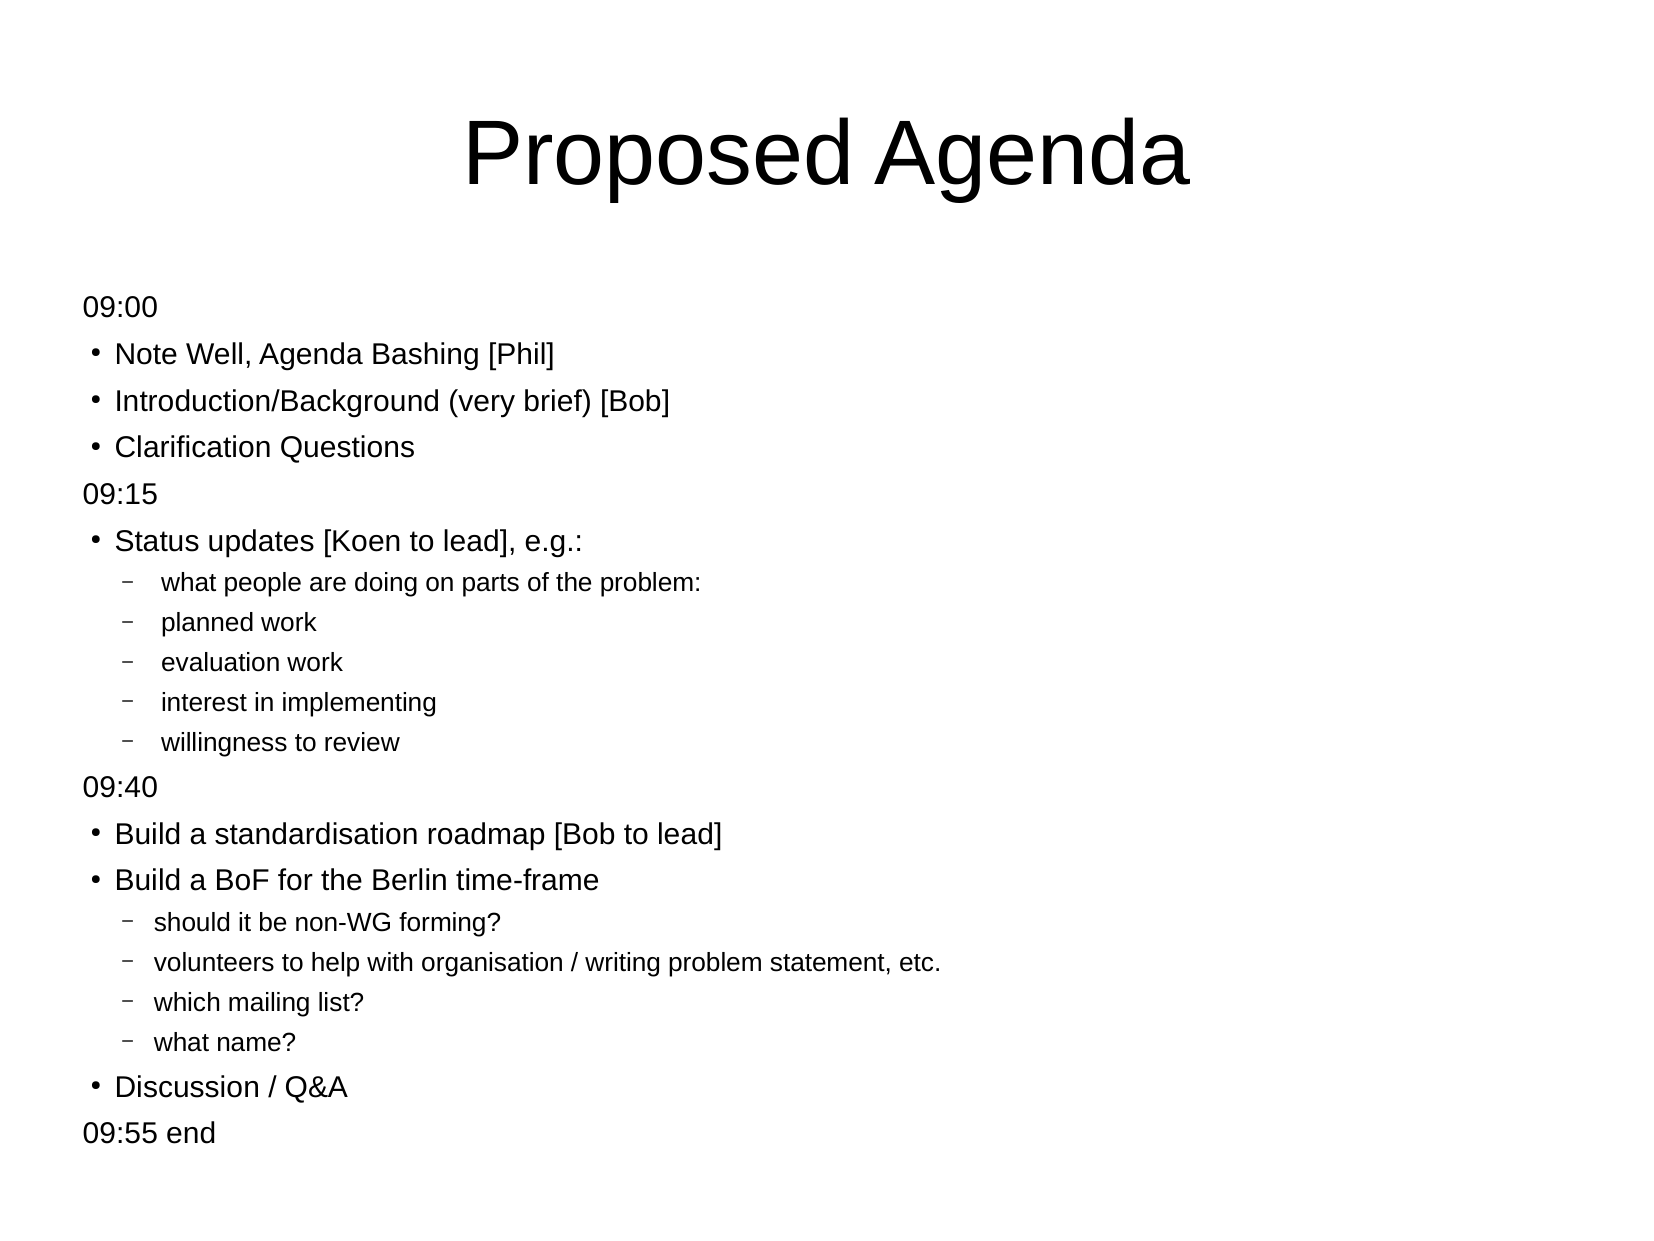

# Proposed Agenda
09:00
Note Well, Agenda Bashing [Phil]
Introduction/Background (very brief) [Bob]
Clarification Questions
09:15
Status updates [Koen to lead], e.g.:
 what people are doing on parts of the problem:
 planned work
 evaluation work
 interest in implementing
 willingness to review
09:40
Build a standardisation roadmap [Bob to lead]
Build a BoF for the Berlin time-frame
 should it be non-WG forming?
 volunteers to help with organisation / writing problem statement, etc.
 which mailing list?
 what name?
Discussion / Q&A
09:55 end